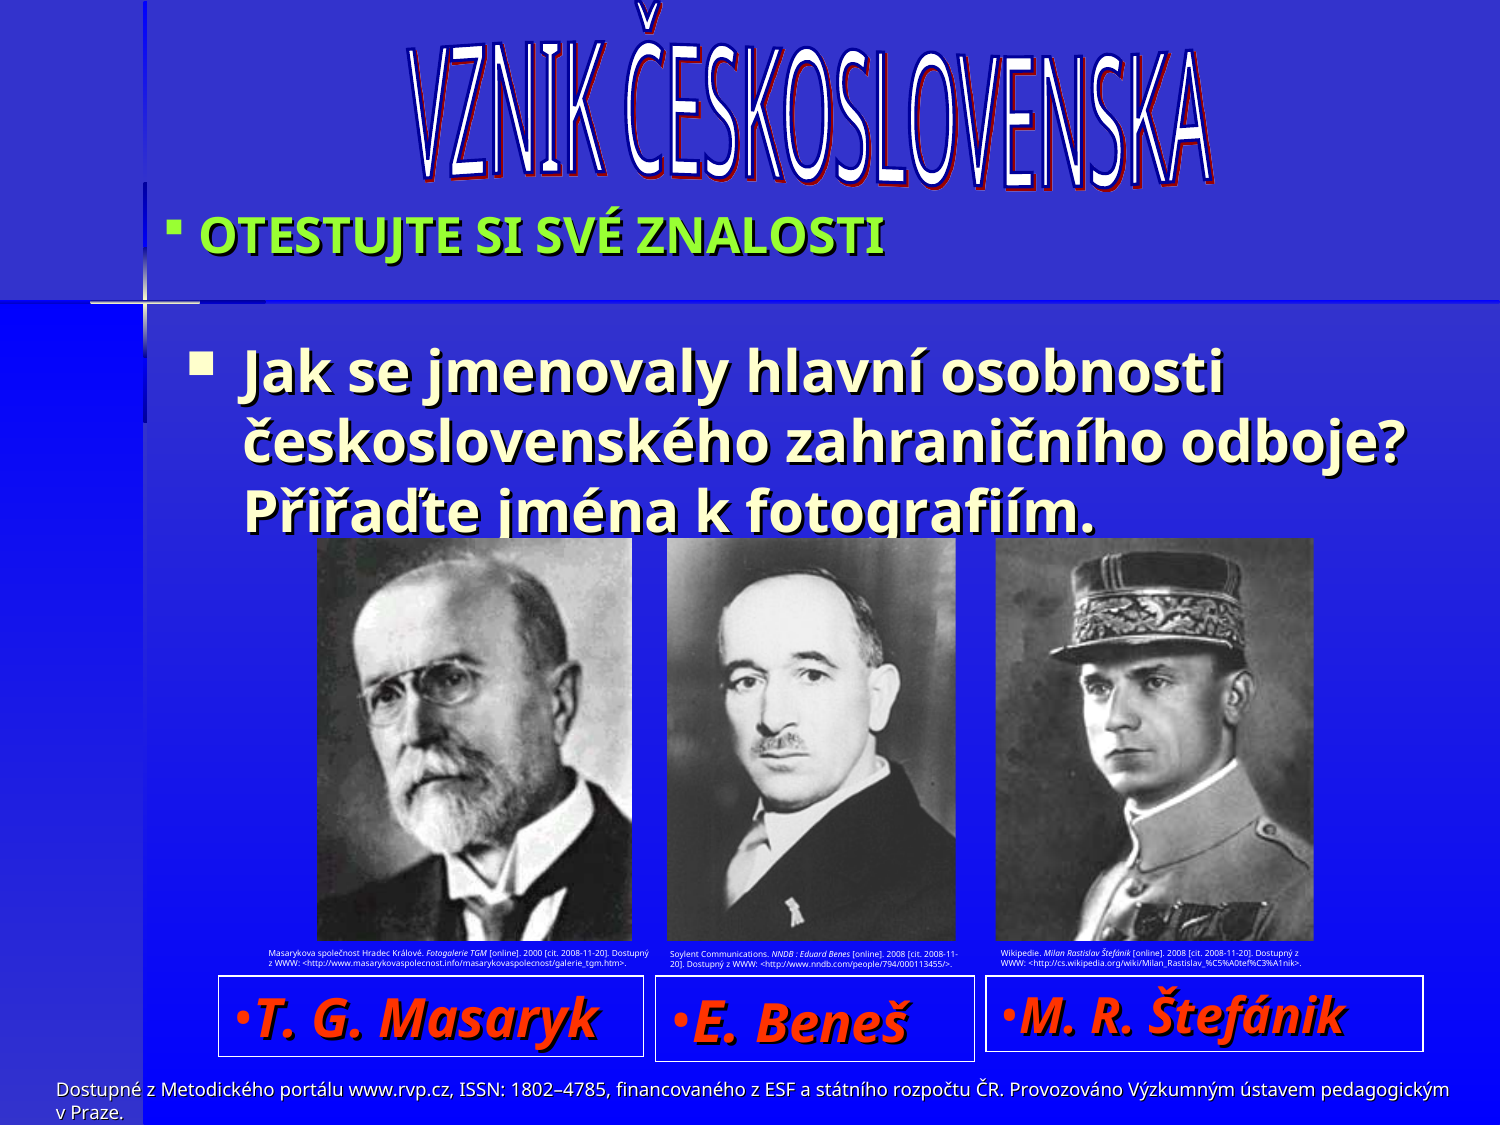

VZNIK ČESKOSLOVENSKA
 OTESTUJTE SI SVÉ ZNALOSTI
# Jak se jmenovaly hlavní osobnosti československého zahraničního odboje? Přiřaďte jména k fotografiím.
Masarykova společnost Hradec Králové. Fotogalerie TGM [online]. 2000 [cit. 2008-11-20]. Dostupný z WWW: <http://www.masarykovaspolecnost.info/masarykovaspolecnost/galerie_tgm.htm>.
Wikipedie. Milan Rastislav Štefánik [online]. 2008 [cit. 2008-11-20]. Dostupný z WWW: <http://cs.wikipedia.org/wiki/Milan_Rastislav_%C5%A0tef%C3%A1nik>.
Soylent Communications. NNDB : Eduard Benes [online]. 2008 [cit. 2008-11-20]. Dostupný z WWW: <http://www.nndb.com/people/794/000113455/>.
T. G. Masaryk
E. Beneš
M. R. Štefánik
Dostupné z Metodického portálu www.rvp.cz, ISSN: 1802–4785, financovaného z ESF a státního rozpočtu ČR. Provozováno Výzkumným ústavem pedagogickým v Praze.